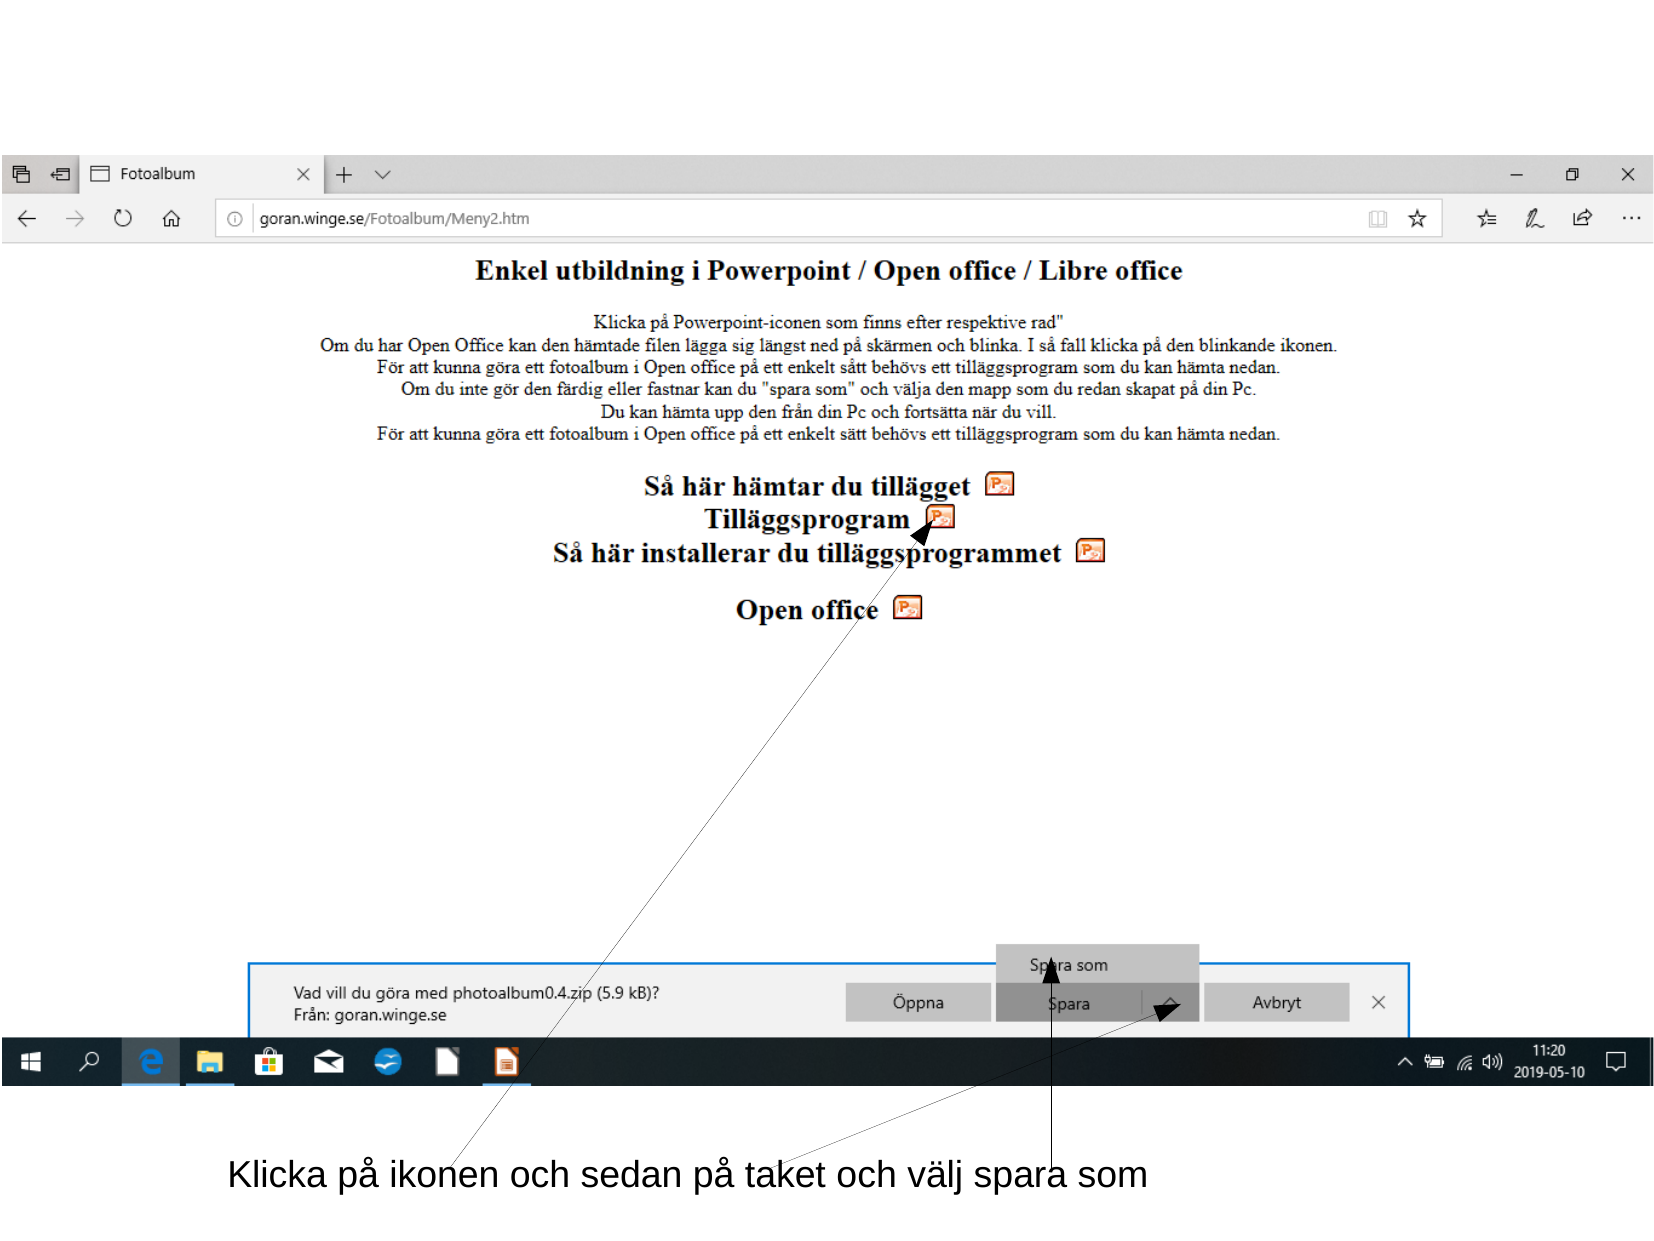

Klicka på ikonen och sedan på taket och välj spara som